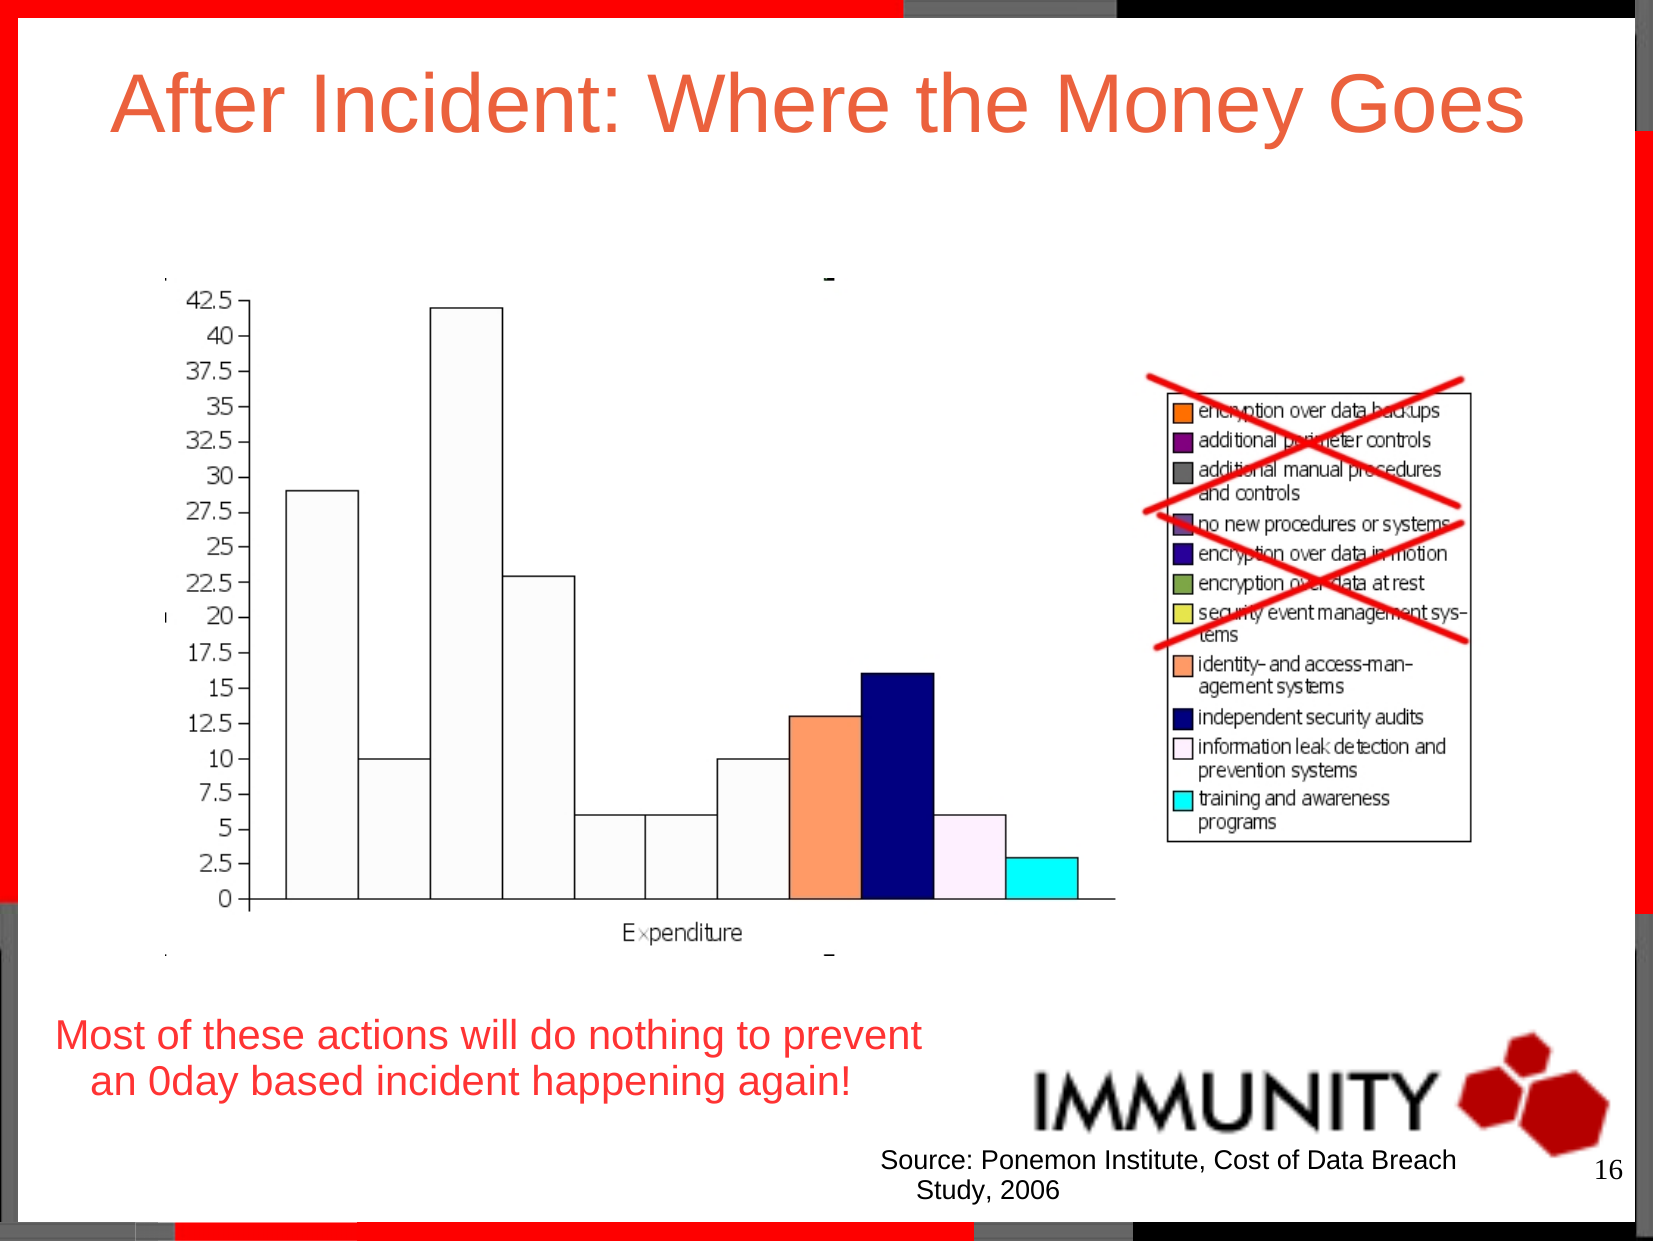

# After Incident: Where the Money Goes
Most of these actions will do nothing to prevent an 0day based incident happening again!
Source: Ponemon Institute, Cost of Data Breach Study, 2006